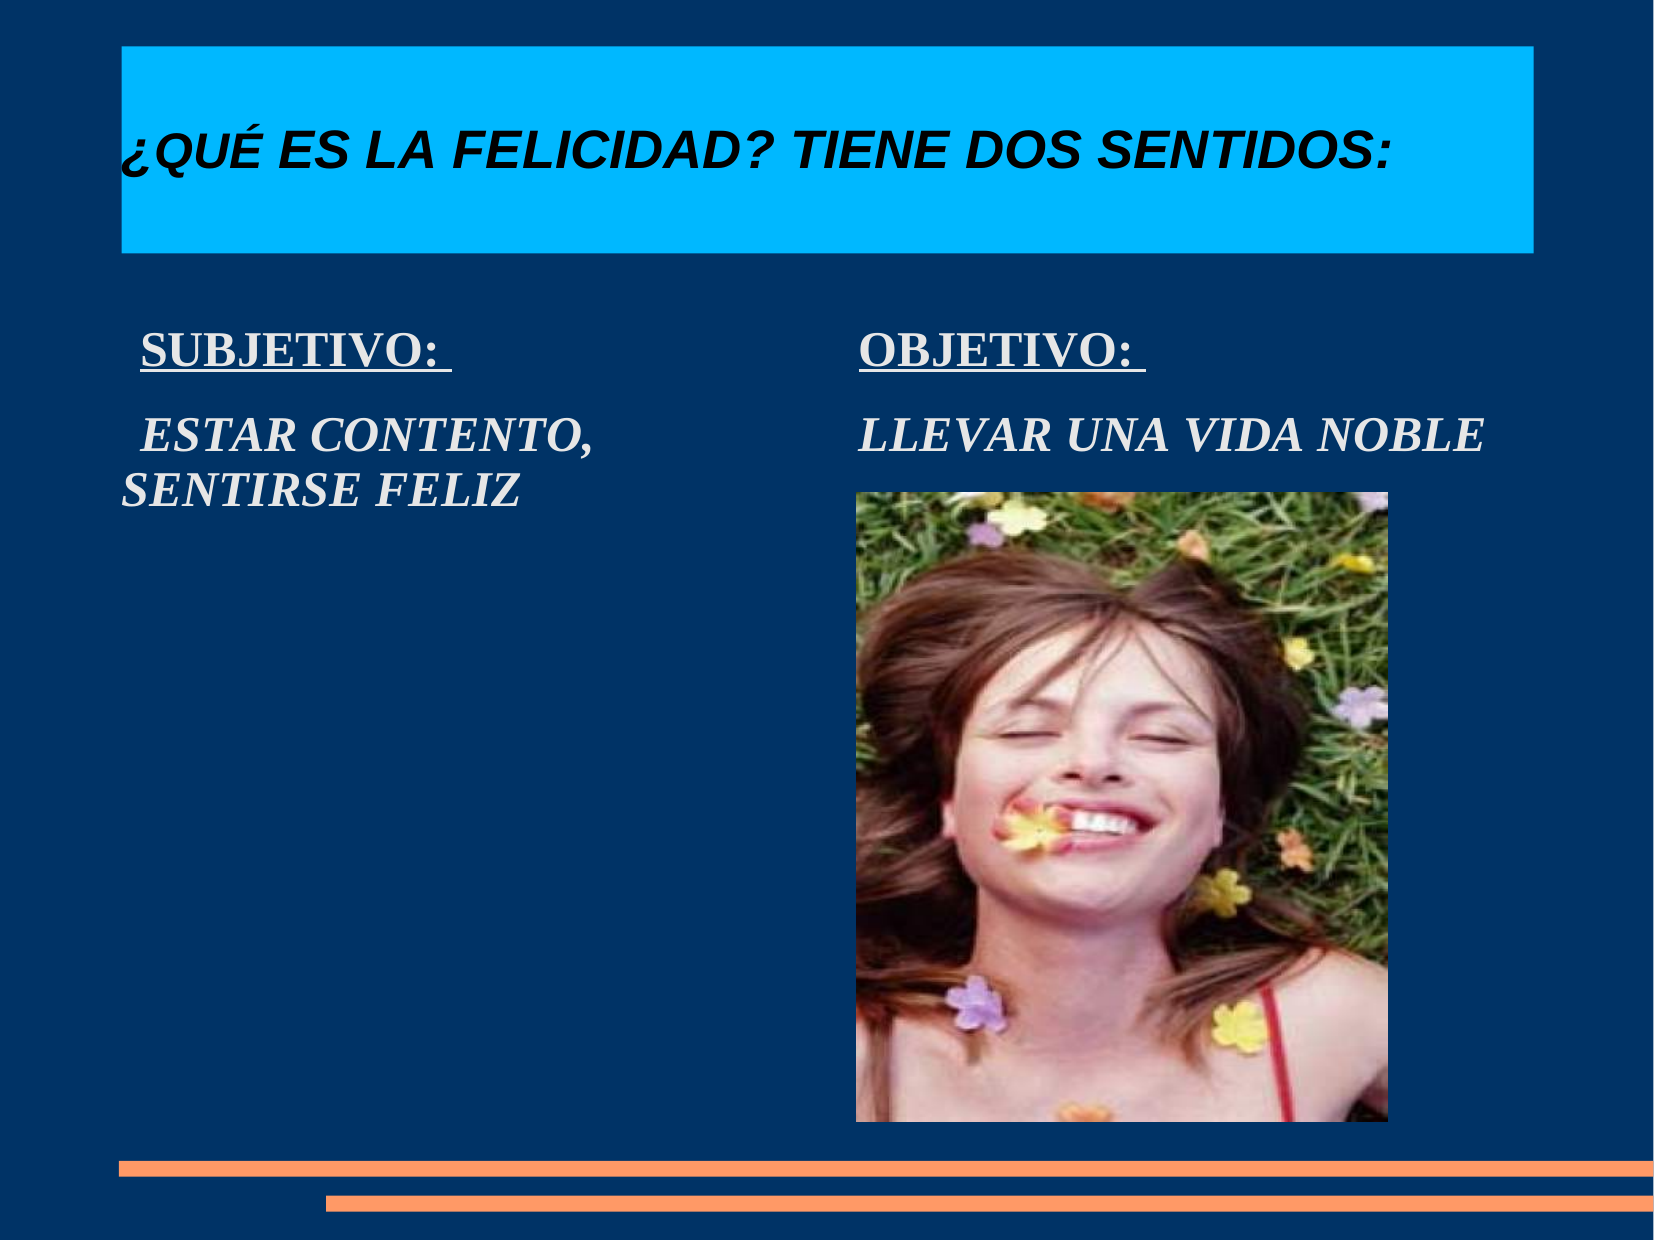

# ¿QUÉ ES LA FELICIDAD? TIENE DOS SENTIDOS:
SUBJETIVO:
ESTAR CONTENTO, SENTIRSE FELIZ
OBJETIVO:
LLEVAR UNA VIDA NOBLE